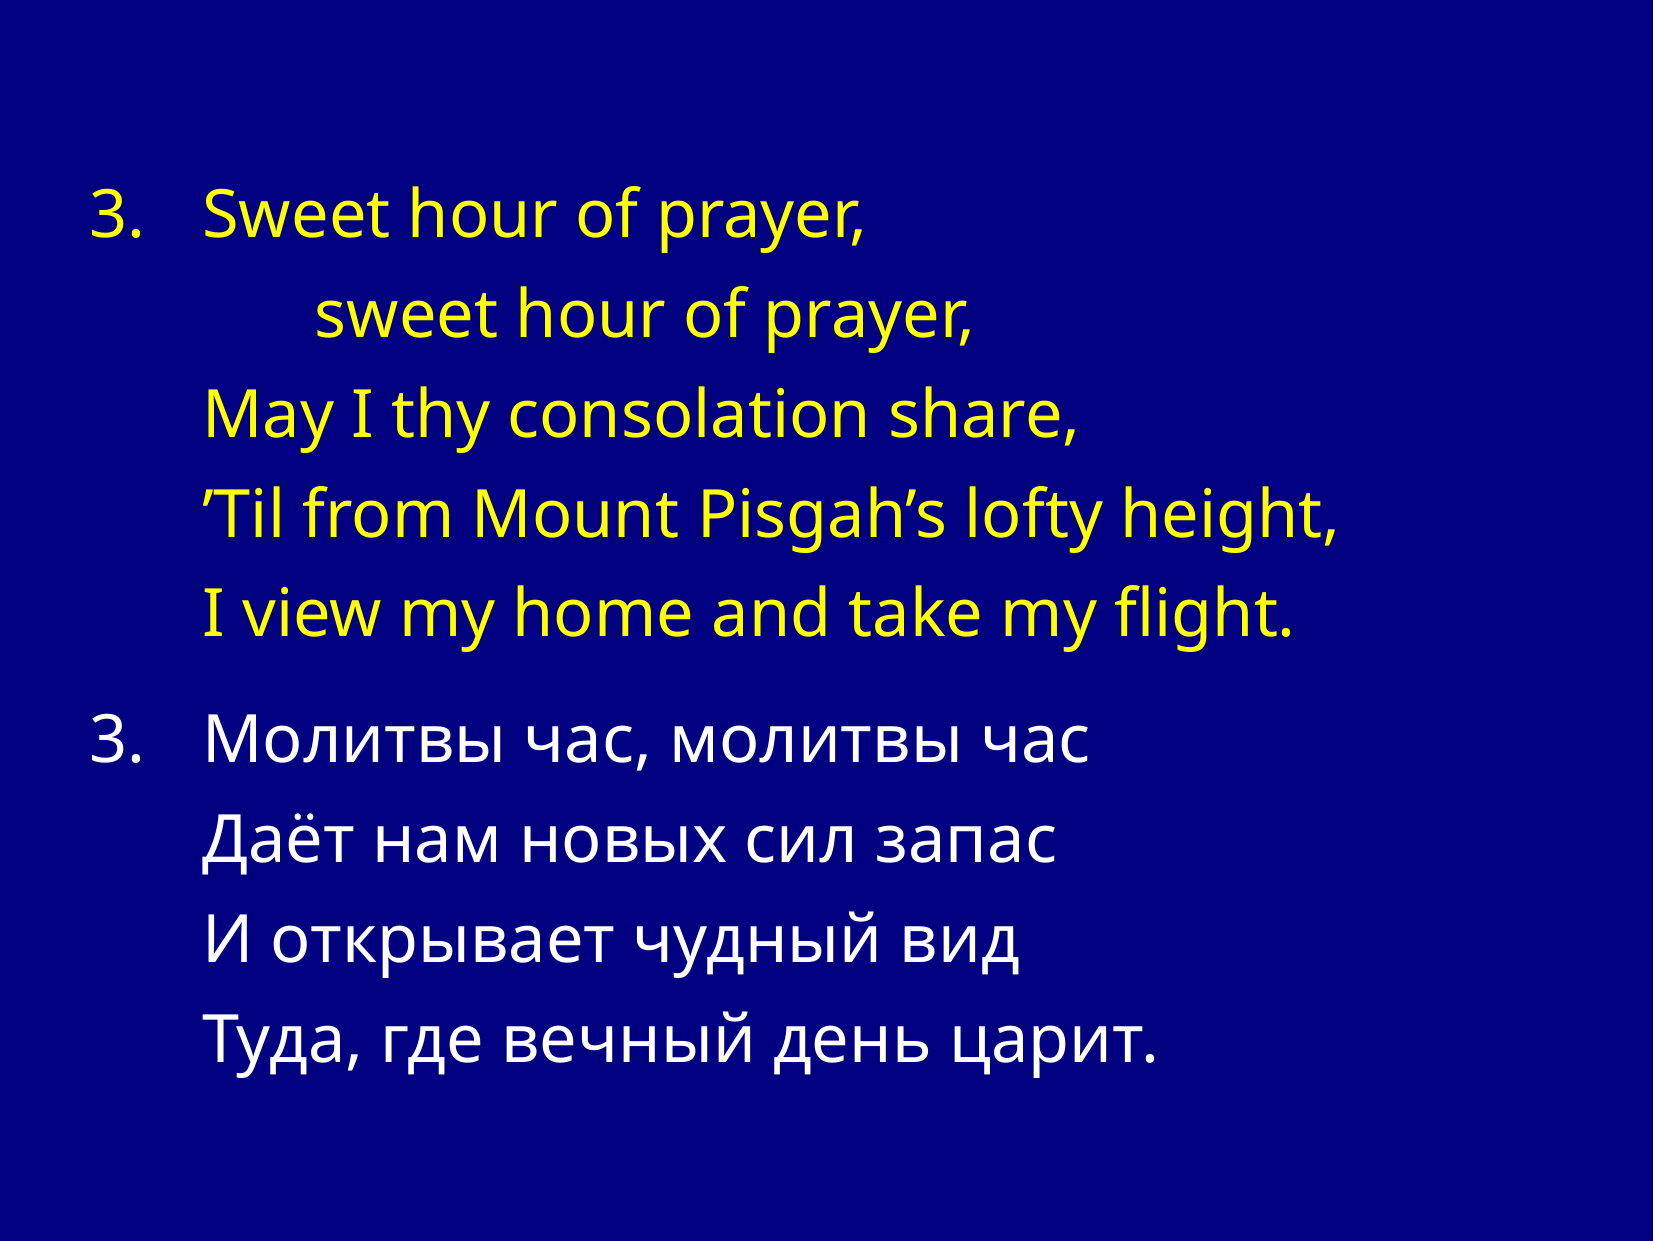

3.	Sweet hour of prayer,
		sweet hour of prayer,
	May I thy consolation share,
	’Til from Mount Pisgah’s lofty height,
	I view my home and take my flight.
3.	Молитвы час, молитвы час
	Даёт нам новых сил запас
	И открывает чудный вид
	Туда, где вечный день царит.